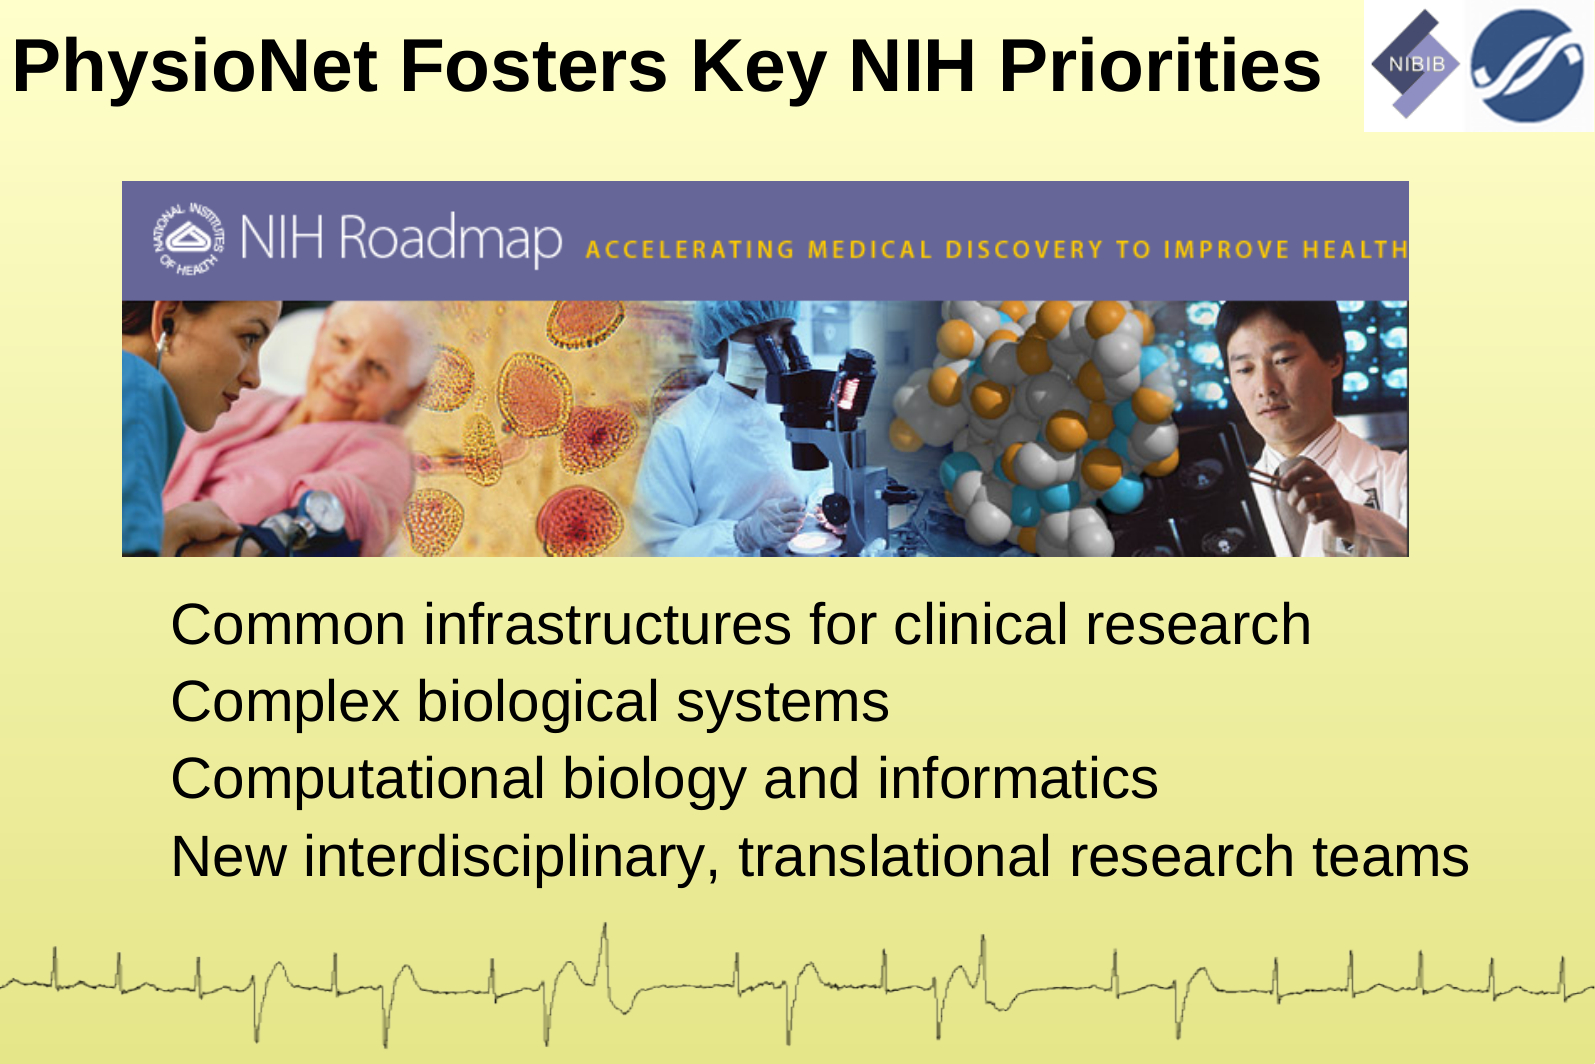

PhysioNet Fosters Key NIH Priorities
# Common infrastructures for clinical research
 Complex biological systems
 Computational biology and informatics
 New interdisciplinary, translational research teams